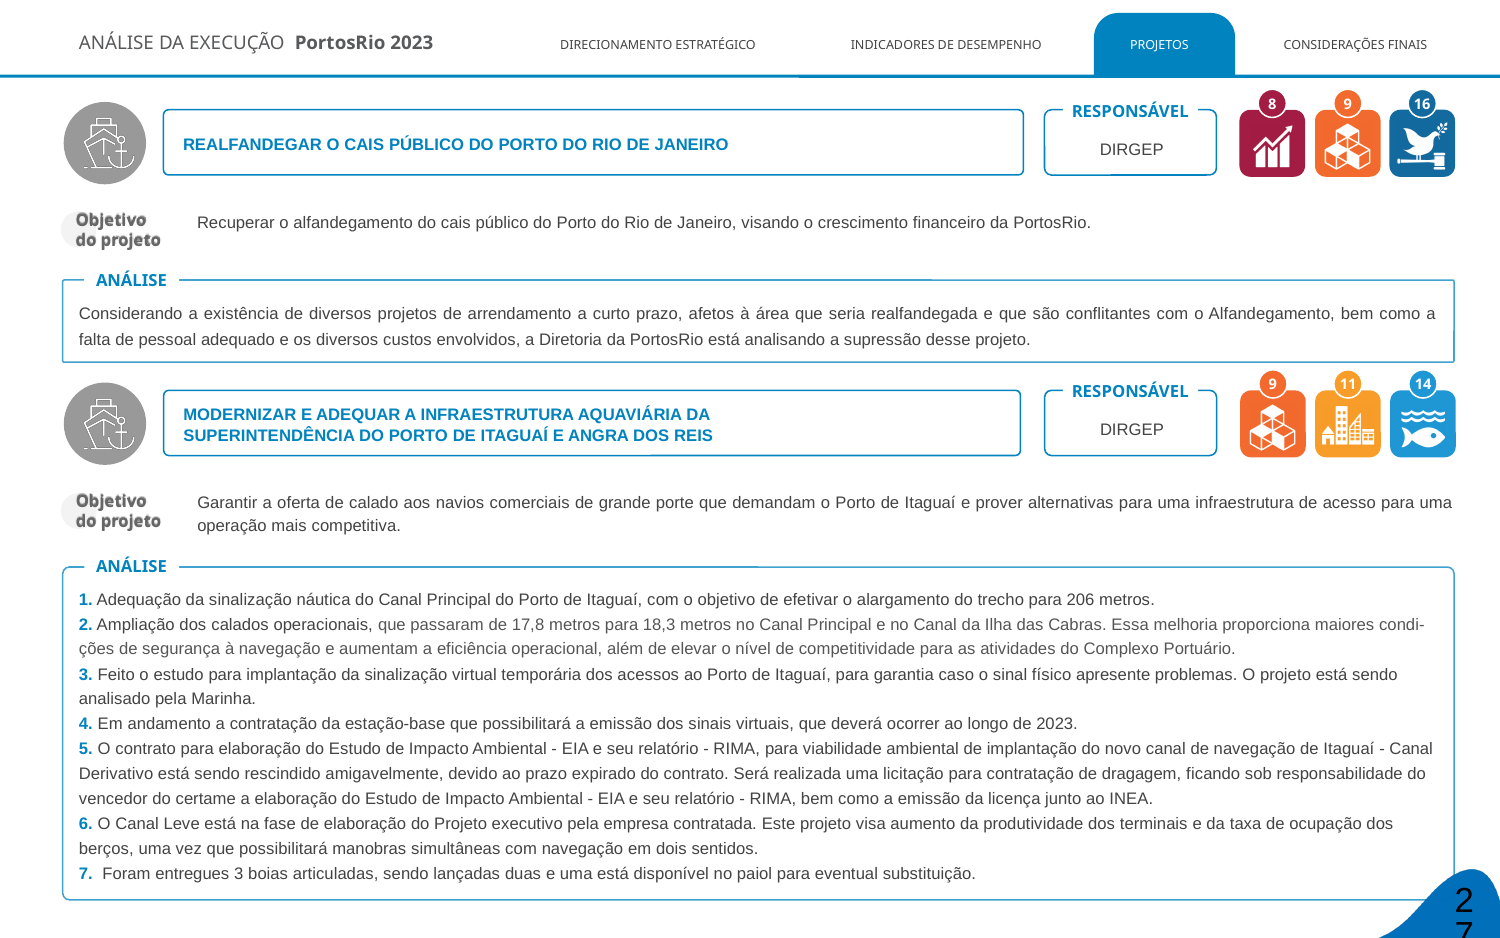

ANÁLISE DA EXECUÇÃO PortosRio 2023
DIRECIONAMENTO ESTRATÉGICO
INDICADORES DE DESEMPENHO
PROJETOS
CONSIDERAÇÕES FINAIS
8
9
16
RESPONSÁVEL
DIRGEP
REALFANDEGAR O CAIS PÚBLICO DO PORTO DO RIO DE JANEIRO
Objetivo
do projeto
Recuperar o alfandegamento do cais público do Porto do Rio de Janeiro, visando o crescimento financeiro da PortosRio.
ANÁLISE
Considerando a existência de diversos projetos de arrendamento a curto prazo, afetos à área que seria realfandegada e que são conflitantes com o Alfandegamento, bem como a falta de pessoal adequado e os diversos custos envolvidos, a Diretoria da PortosRio está analisando a supressão desse projeto.
9
11
14
RESPONSÁVEL
MODERNIZAR E ADEQUAR A INFRAESTRUTURA AQUAVIÁRIA DA SUPERINTENDÊNCIA DO PORTO DE ITAGUAÍ E ANGRA DOS REIS
DIRGEP
Objetivo
do projeto
Garantir a oferta de calado aos navios comerciais de grande porte que demandam o Porto de Itaguaí e prover alternativas para uma infraestrutura de acesso para uma operação mais competitiva.
ANÁLISE
1. Adequação da sinalização náutica do Canal Principal do Porto de Itaguaí, com o objetivo de efetivar o alargamento do trecho para 206 metros.
2. Ampliação dos calados operacionais, que passaram de 17,8 metros para 18,3 metros no Canal Principal e no Canal da Ilha das Cabras. Essa melhoria proporciona maiores condi- ções de segurança à navegação e aumentam a eficiência operacional, além de elevar o nível de competitividade para as atividades do Complexo Portuário.
3. Feito o estudo para implantação da sinalização virtual temporária dos acessos ao Porto de Itaguaí, para garantia caso o sinal físico apresente problemas. O projeto está sendo analisado pela Marinha.
4. Em andamento a contratação da estação-base que possibilitará a emissão dos sinais virtuais, que deverá ocorrer ao longo de 2023.
5. O contrato para elaboração do Estudo de Impacto Ambiental - EIA e seu relatório - RIMA, para viabilidade ambiental de implantação do novo canal de navegação de Itaguaí - Canal Derivativo está sendo rescindido amigavelmente, devido ao prazo expirado do contrato. Será realizada uma licitação para contratação de dragagem, ficando sob responsabilidade do vencedor do certame a elaboração do Estudo de Impacto Ambiental - EIA e seu relatório - RIMA, bem como a emissão da licença junto ao INEA.
6. O Canal Leve está na fase de elaboração do Projeto executivo pela empresa contratada. Este projeto visa aumento da produtividade dos terminais e da taxa de ocupação dos berços, uma vez que possibilitará manobras simultâneas com navegação em dois sentidos.
7. Foram entregues 3 boias articuladas, sendo lançadas duas e uma está disponível no paiol para eventual substituição.